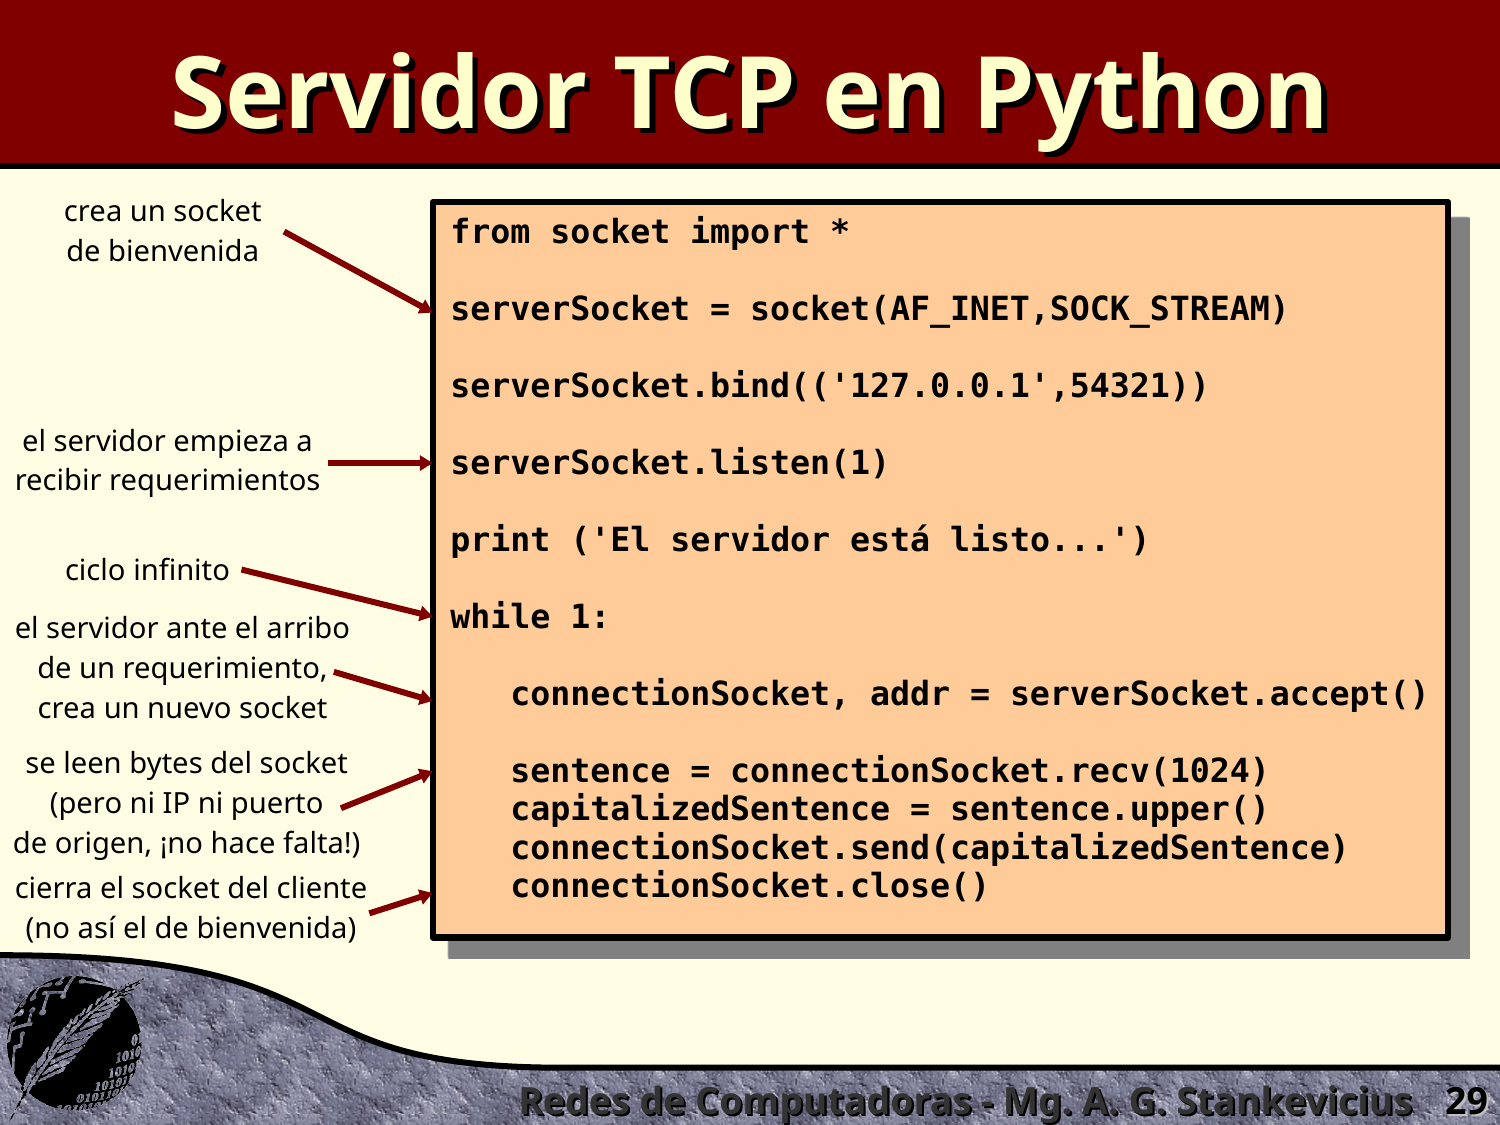

# Servidor TCP en Python
crea un socket
de bienvenida
from socket import *
serverSocket = socket(AF_INET,SOCK_STREAM)
serverSocket.bind(('127.0.0.1',54321))
serverSocket.listen(1)
print ('El servidor está listo...')
while 1:
 connectionSocket, addr = serverSocket.accept()
 sentence = connectionSocket.recv(1024)
 capitalizedSentence = sentence.upper()
 connectionSocket.send(capitalizedSentence)
 connectionSocket.close()
el servidor empieza a
recibir requerimientos
ciclo infinito
el servidor ante el arribo
de un requerimiento,
crea un nuevo socket
se leen bytes del socket
(pero ni IP ni puerto
de origen, ¡no hace falta!)
cierra el socket del cliente
(no así el de bienvenida)
29